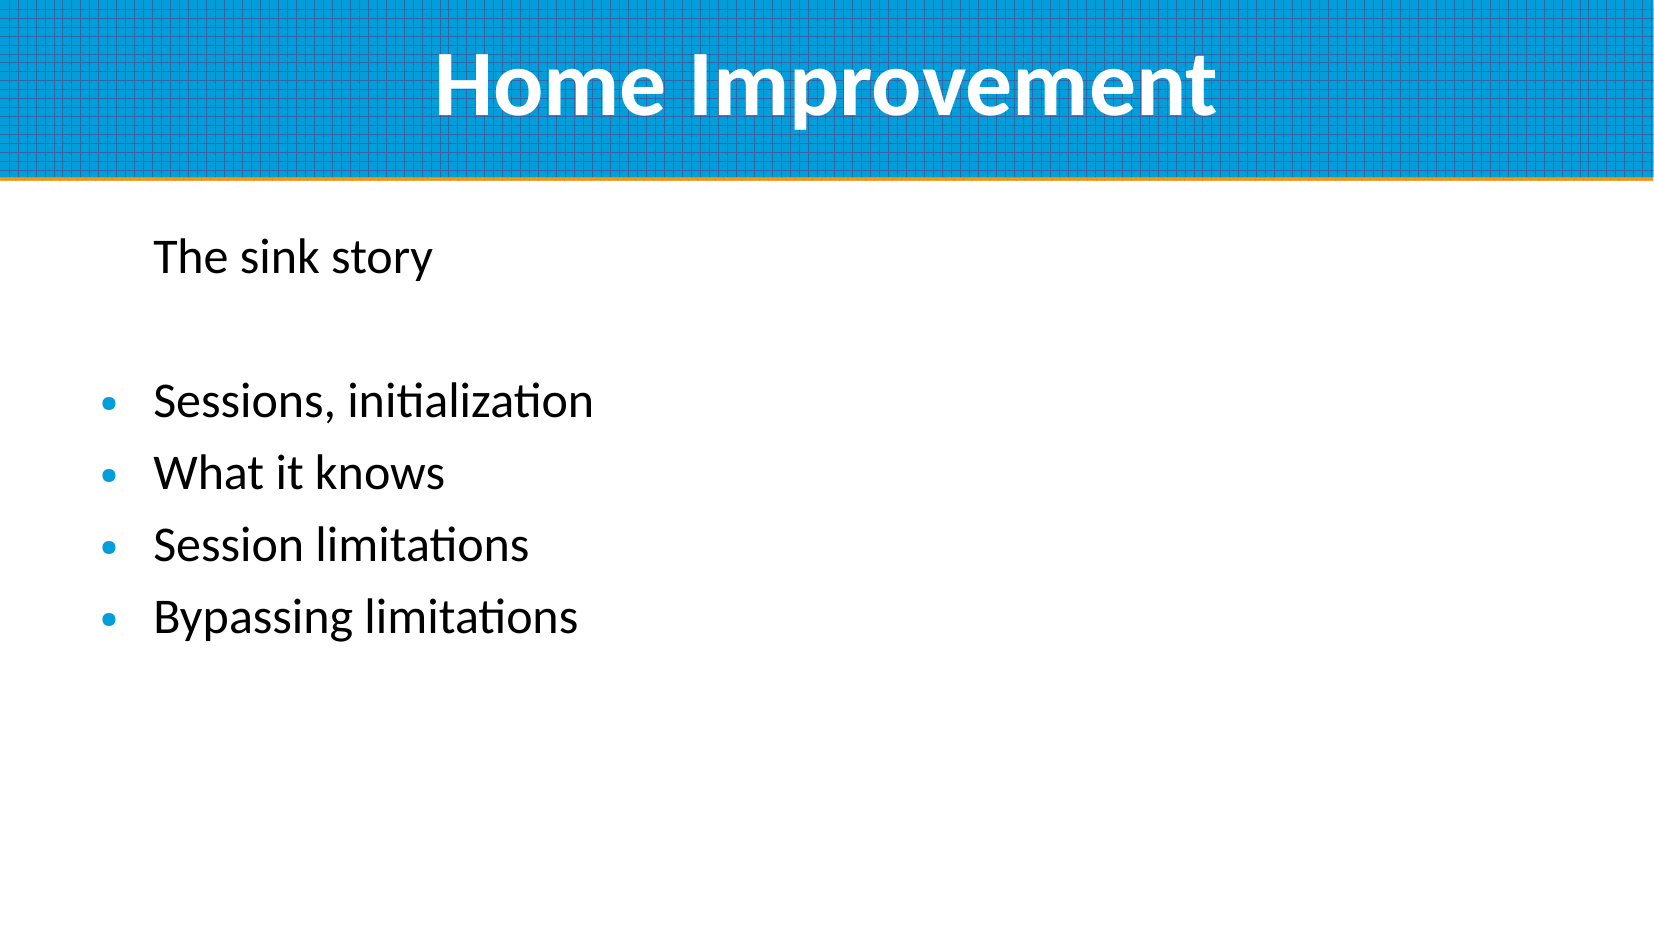

# Home Improvement
The sink story
Sessions, initialization
What it knows
Session limitations
Bypassing limitations